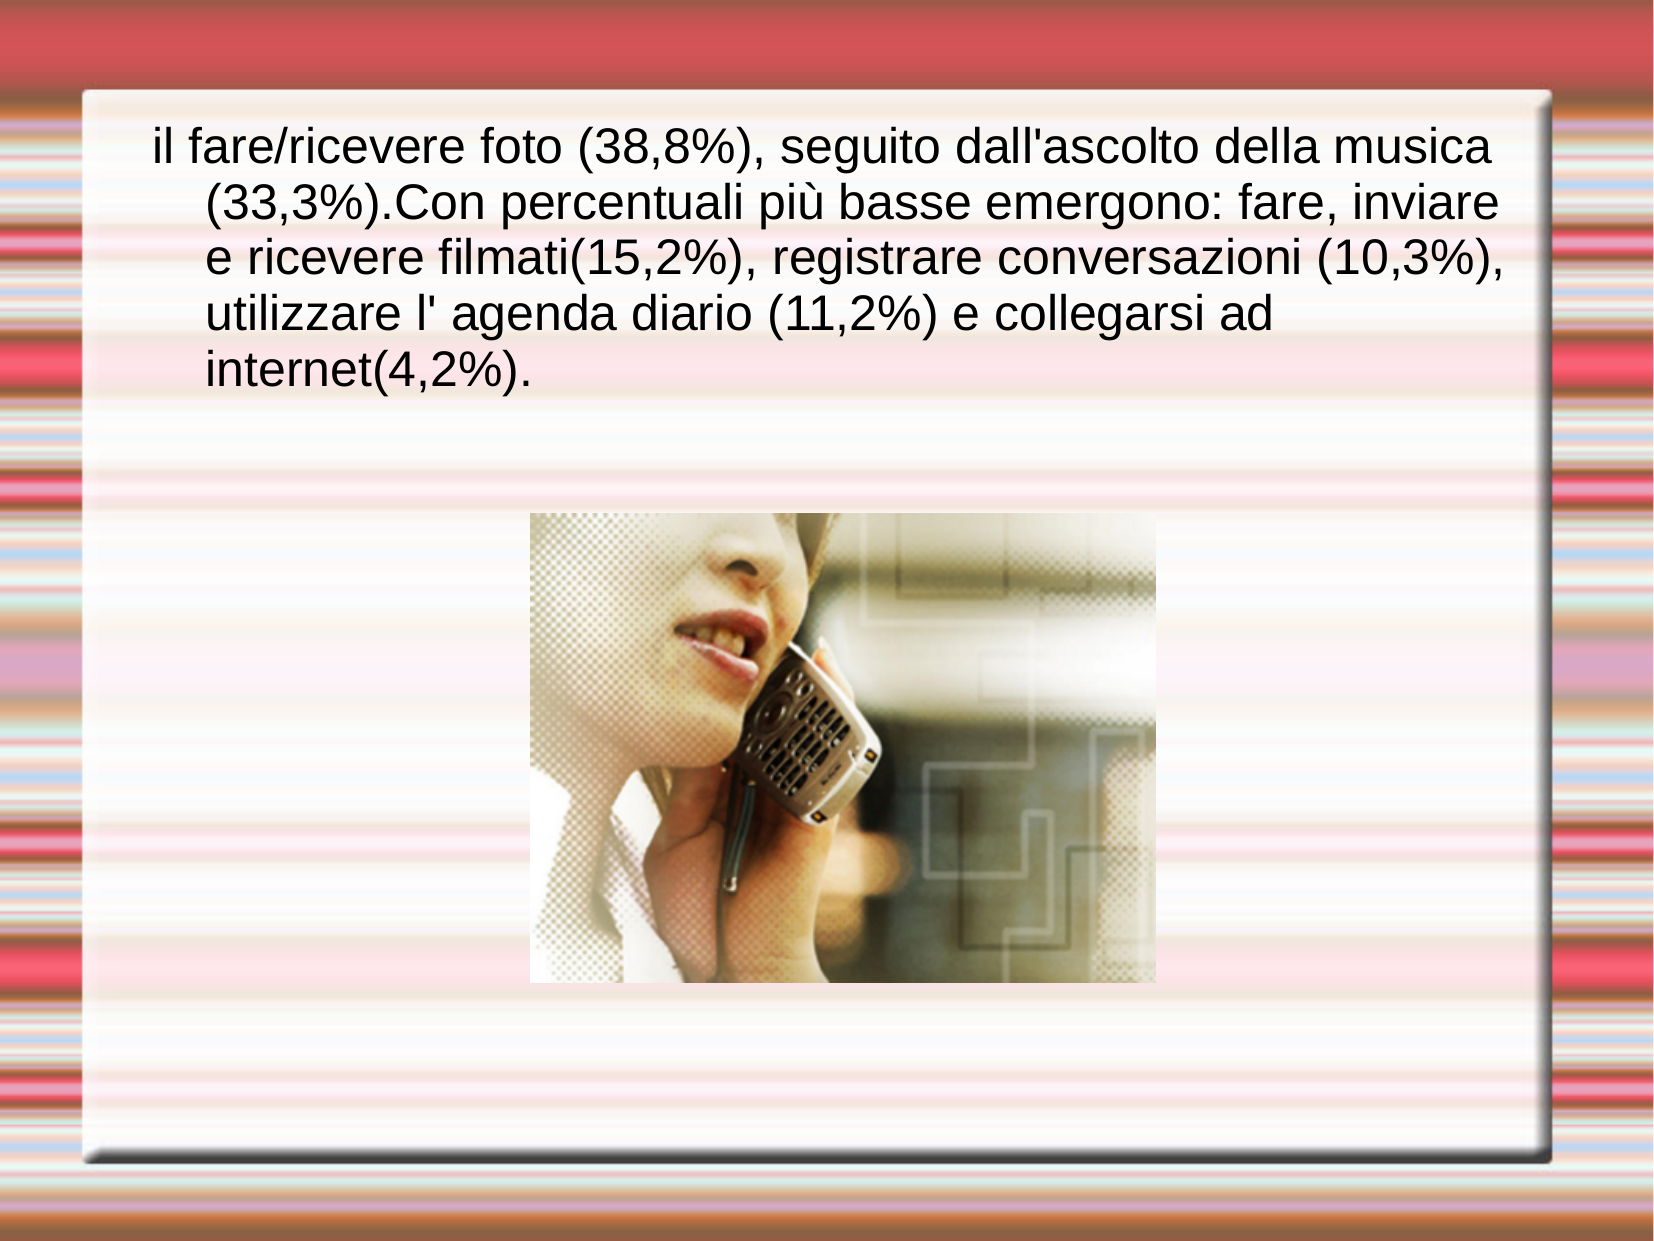

# il fare/ricevere foto (38,8%), seguito dall'ascolto della musica (33,3%).Con percentuali più basse emergono: fare, inviare e ricevere filmati(15,2%), registrare conversazioni (10,3%), utilizzare l' agenda diario (11,2%) e collegarsi ad internet(4,2%).